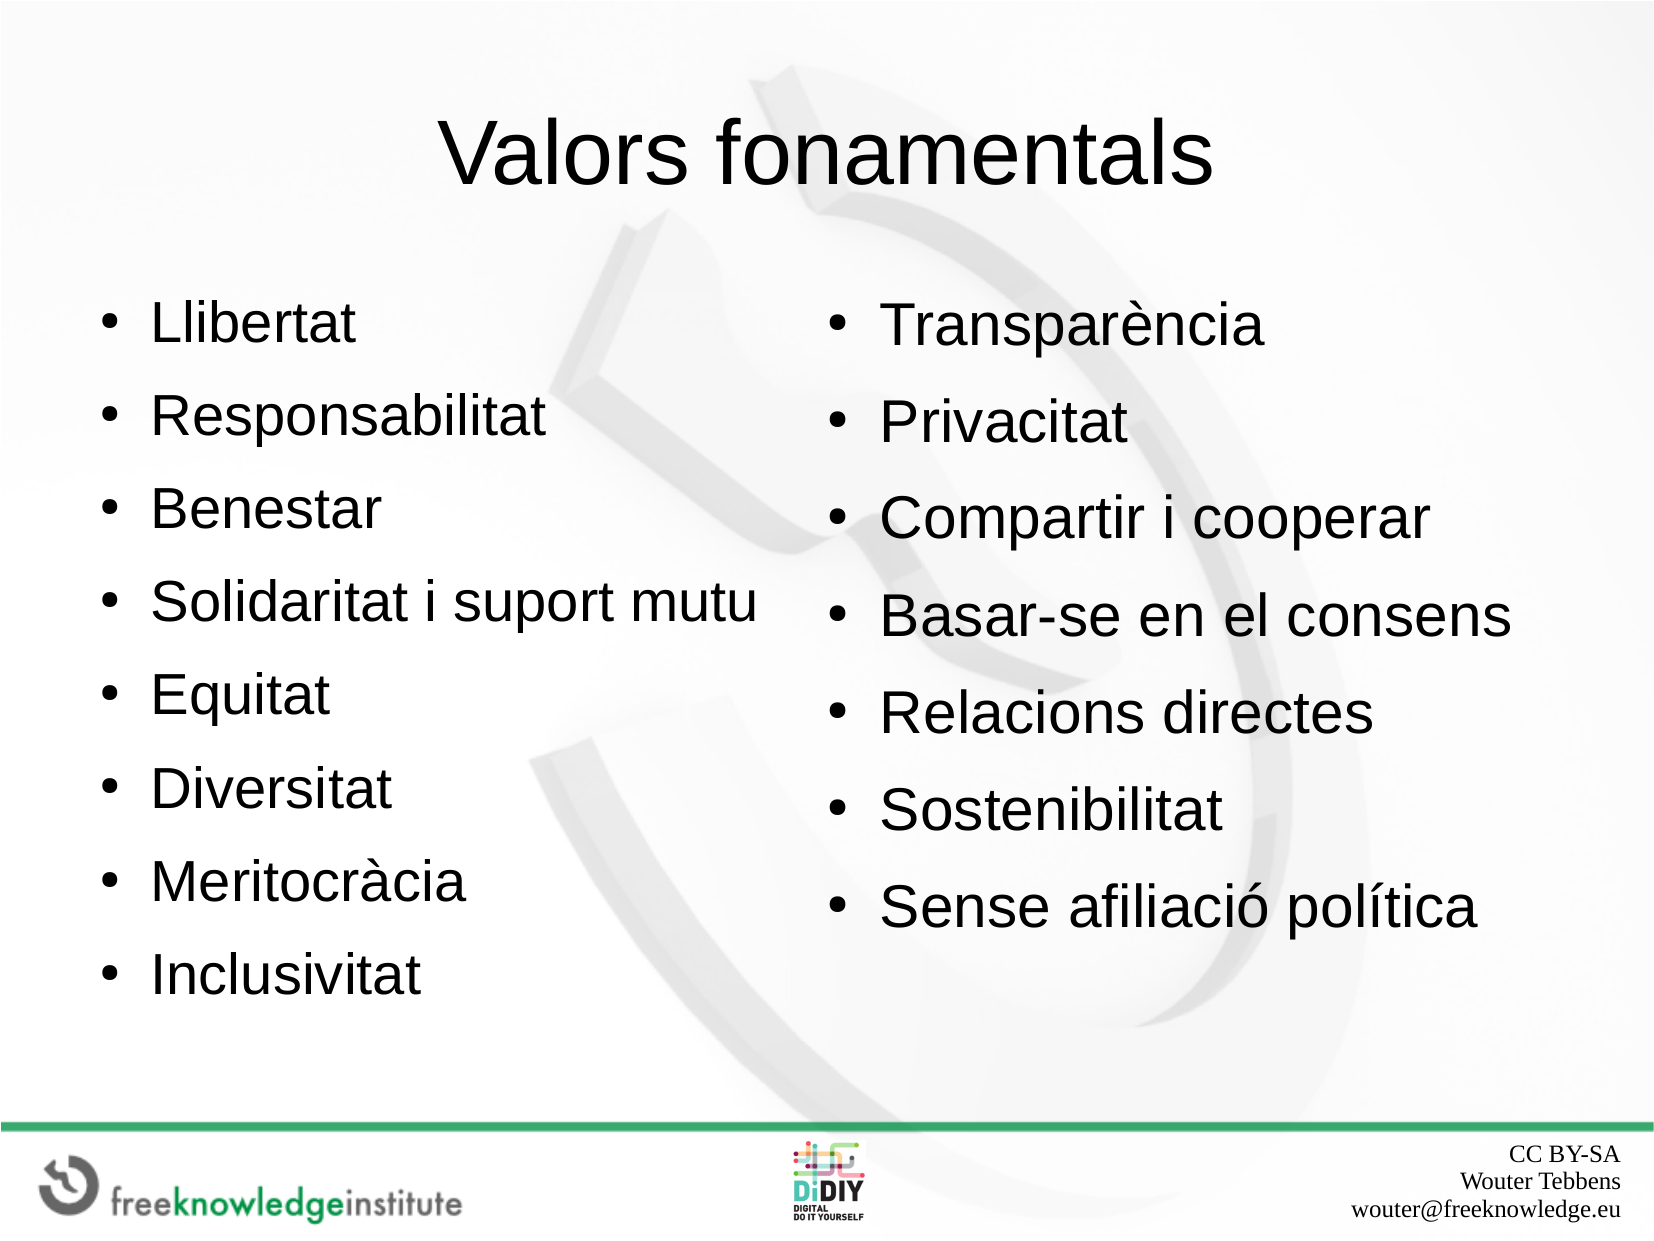

# Valors fonamentals
Llibertat
Responsabilitat
Benestar
Solidaritat i suport mutu
Equitat
Diversitat
Meritocràcia
Inclusivitat
Transparència
Privacitat
Compartir i cooperar
Basar-se en el consens
Relacions directes
Sostenibilitat
Sense afiliació política